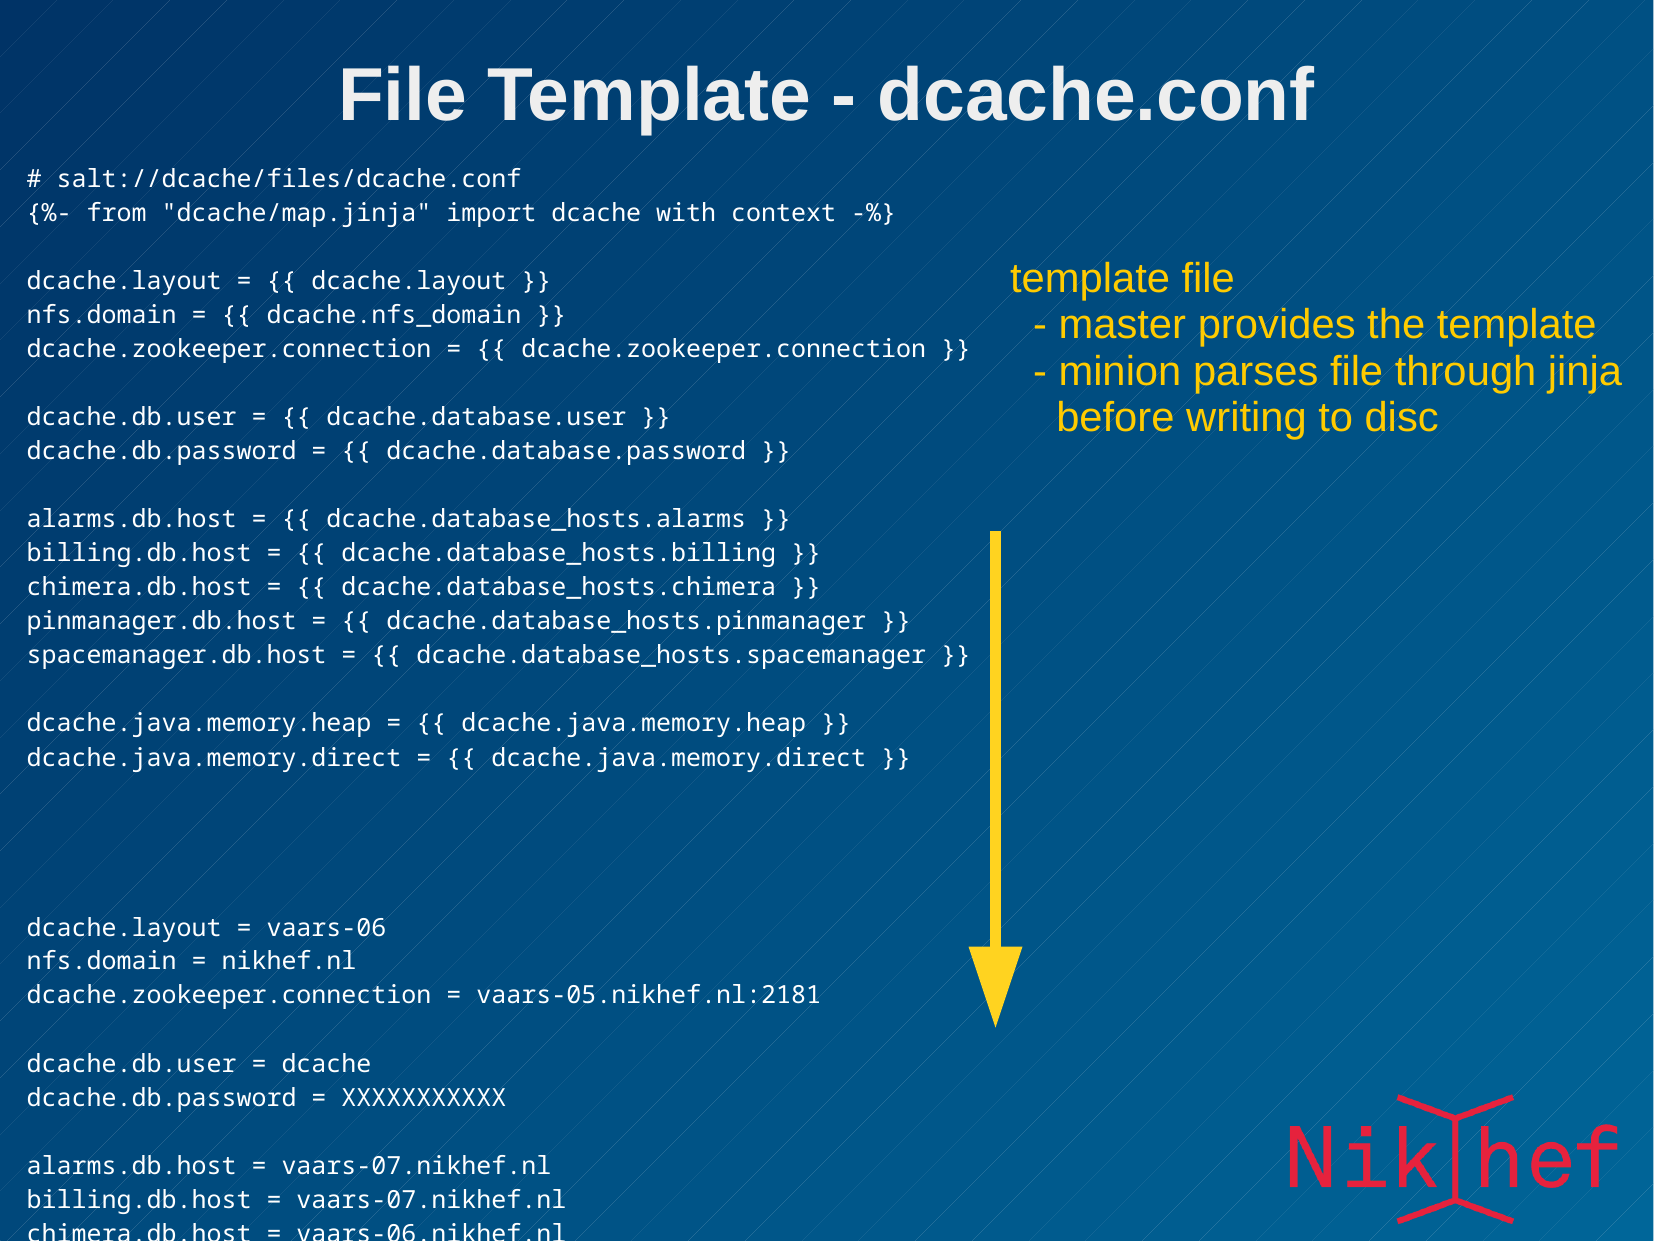

# File Template - dcache.conf
# salt://dcache/files/dcache.conf
{%- from "dcache/map.jinja" import dcache with context -%}
dcache.layout = {{ dcache.layout }}
nfs.domain = {{ dcache.nfs_domain }}
dcache.zookeeper.connection = {{ dcache.zookeeper.connection }}
dcache.db.user = {{ dcache.database.user }}
dcache.db.password = {{ dcache.database.password }}
alarms.db.host = {{ dcache.database_hosts.alarms }}
billing.db.host = {{ dcache.database_hosts.billing }}
chimera.db.host = {{ dcache.database_hosts.chimera }}
pinmanager.db.host = {{ dcache.database_hosts.pinmanager }}
spacemanager.db.host = {{ dcache.database_hosts.spacemanager }}
dcache.java.memory.heap = {{ dcache.java.memory.heap }}
dcache.java.memory.direct = {{ dcache.java.memory.direct }}
dcache.layout = vaars-06
nfs.domain = nikhef.nl
dcache.zookeeper.connection = vaars-05.nikhef.nl:2181
dcache.db.user = dcache
dcache.db.password = XXXXXXXXXXX
alarms.db.host = vaars-07.nikhef.nl
billing.db.host = vaars-07.nikhef.nl
chimera.db.host = vaars-06.nikhef.nl
pinmanager.db.host = vaars-06.nikhef.nl
spacemanager.db.host = vaars-06.nikhef.nl
dcache.java.memory.heap = 1024m
dcache.java.memory.direct = 1024m
template file
 - master provides the template
 - minion parses file through jinja
 before writing to disc